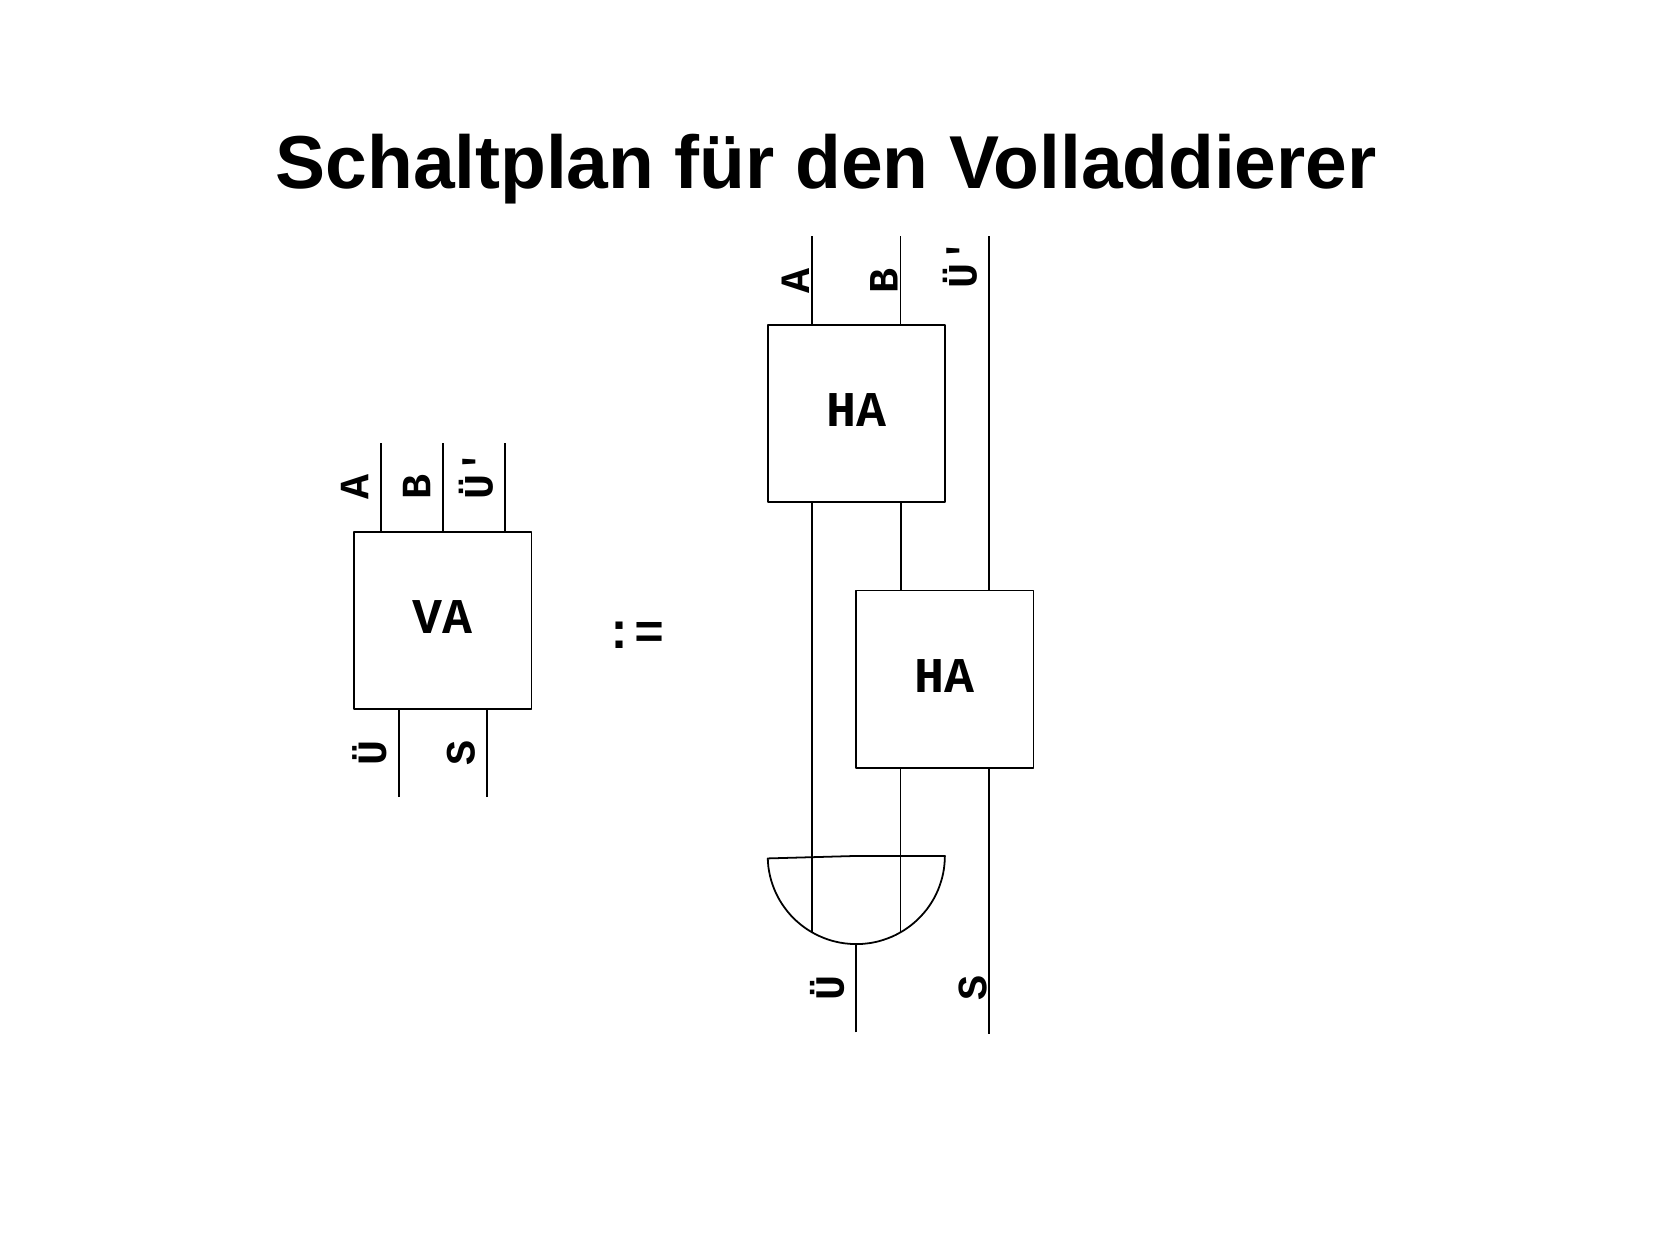

# Schaltplan für den Volladdierer
A
B
 Ü'
HA
A
B
 Ü'
VA
Ü
S
HA
:=
S
Ü